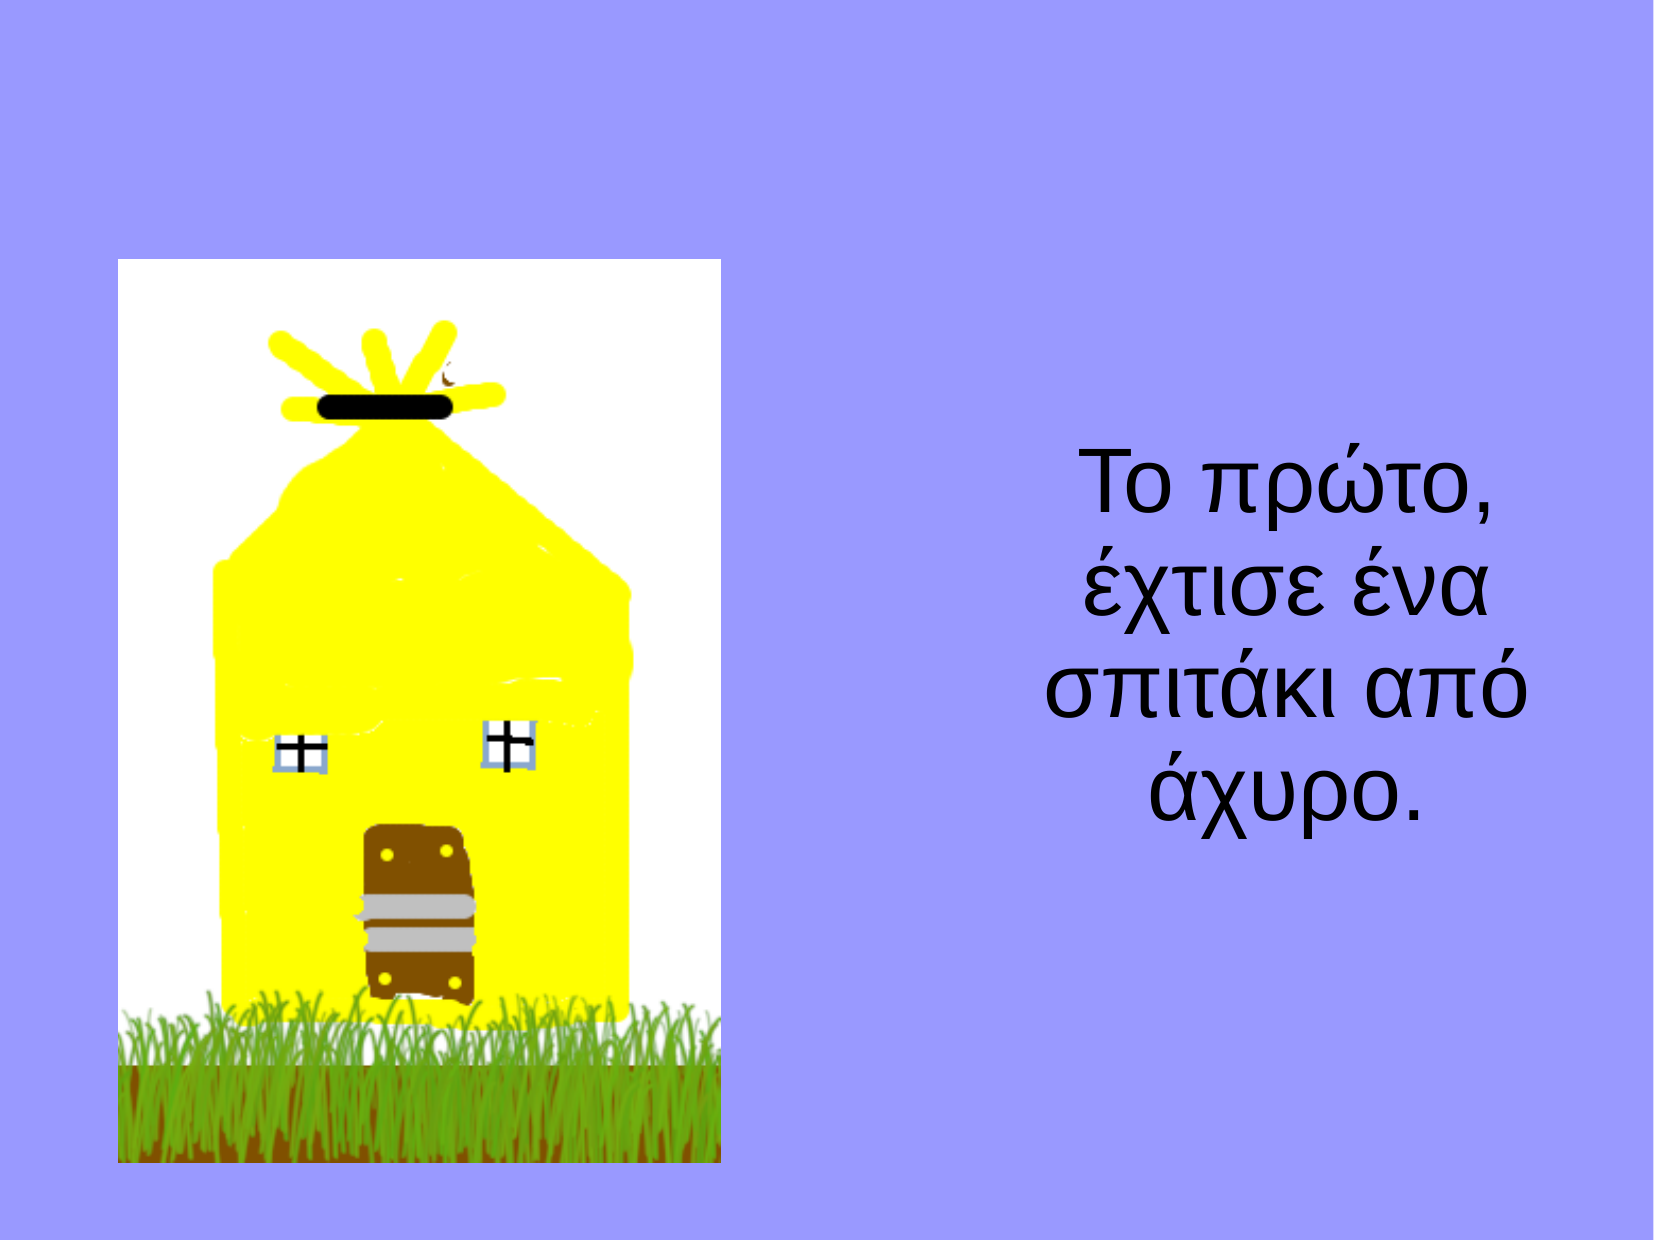

# Το πρώτο, έχτισε ένα σπιτάκι από άχυρο.